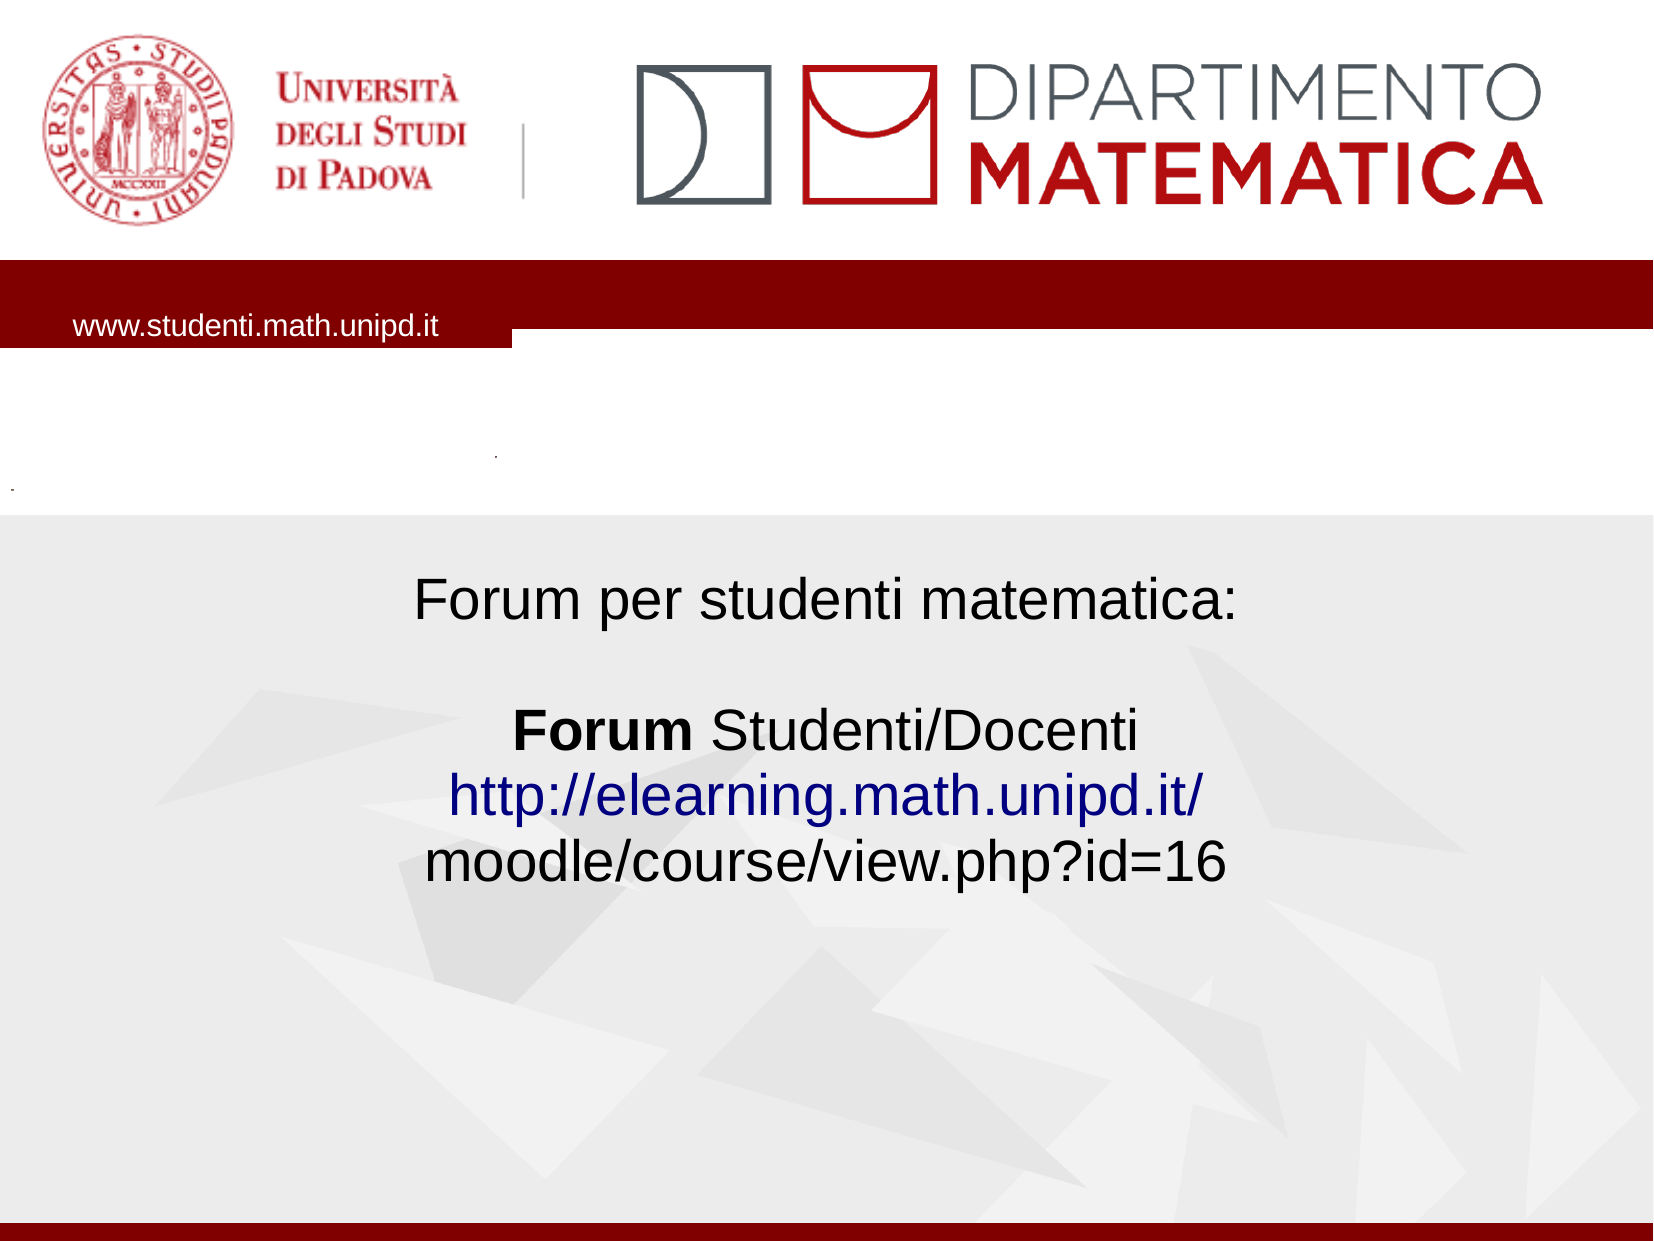

| |
| --- |
www.studenti.math.unipd.it
Forum per studenti matematica:
Forum Studenti/Docenti
http://elearning.math.unipd.it/
moodle/course/view.php?id=16
| |
| --- |